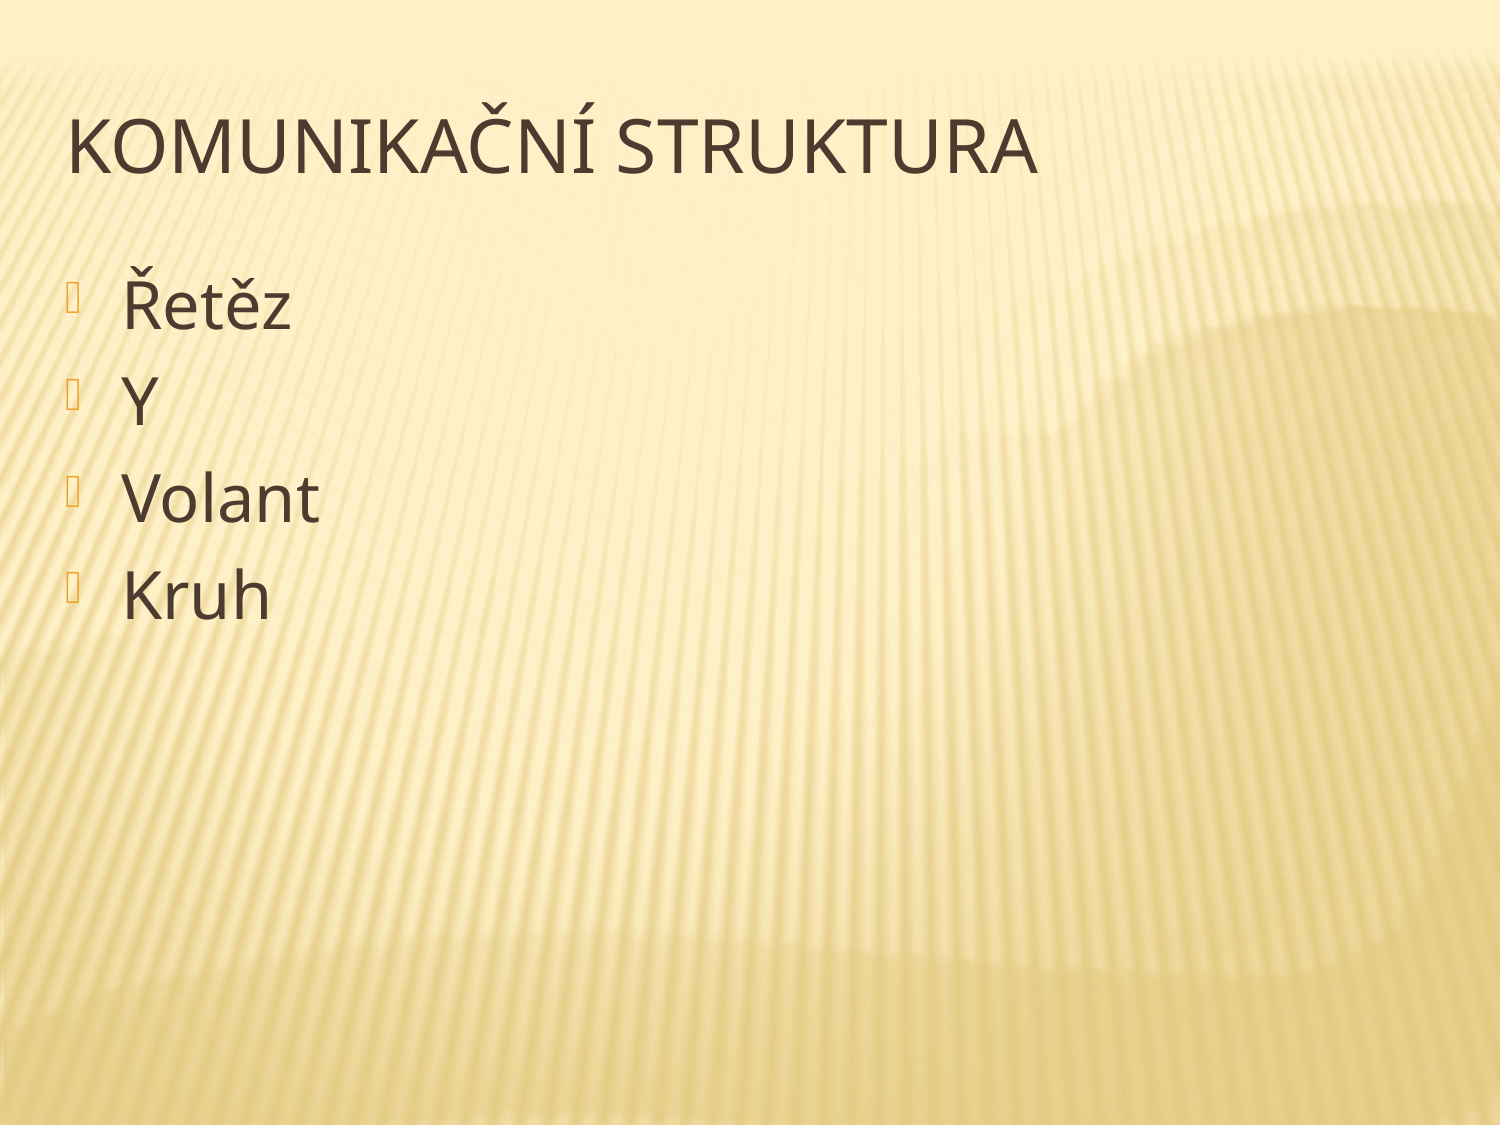

# Komunikační struktura
Řetěz
Y
Volant
Kruh